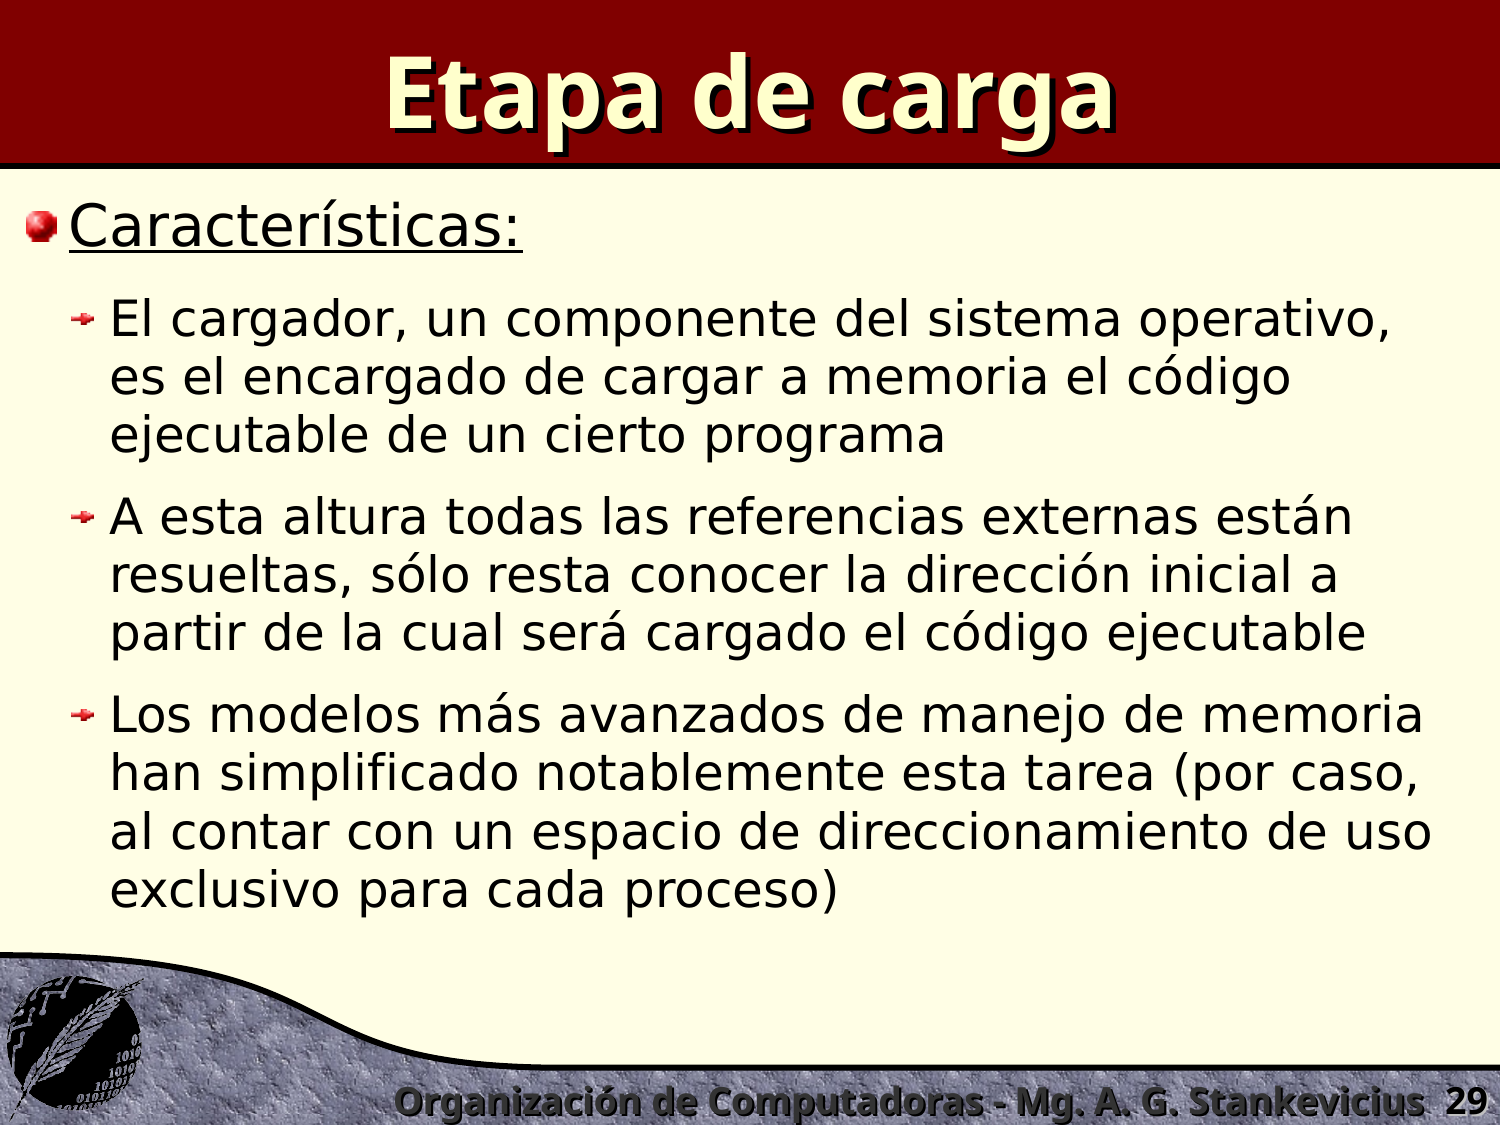

# Etapa de carga
Características:
El cargador, un componente del sistema operativo,
es el encargado de cargar a memoria el código ejecutable de un cierto programa
A esta altura todas las referencias externas están resueltas, sólo resta conocer la dirección inicial a partir de la cual será cargado el código ejecutable
Los modelos más avanzados de manejo de memoria han simplificado notablemente esta tarea (por caso,
al contar con un espacio de direccionamiento de uso exclusivo para cada proceso)
29